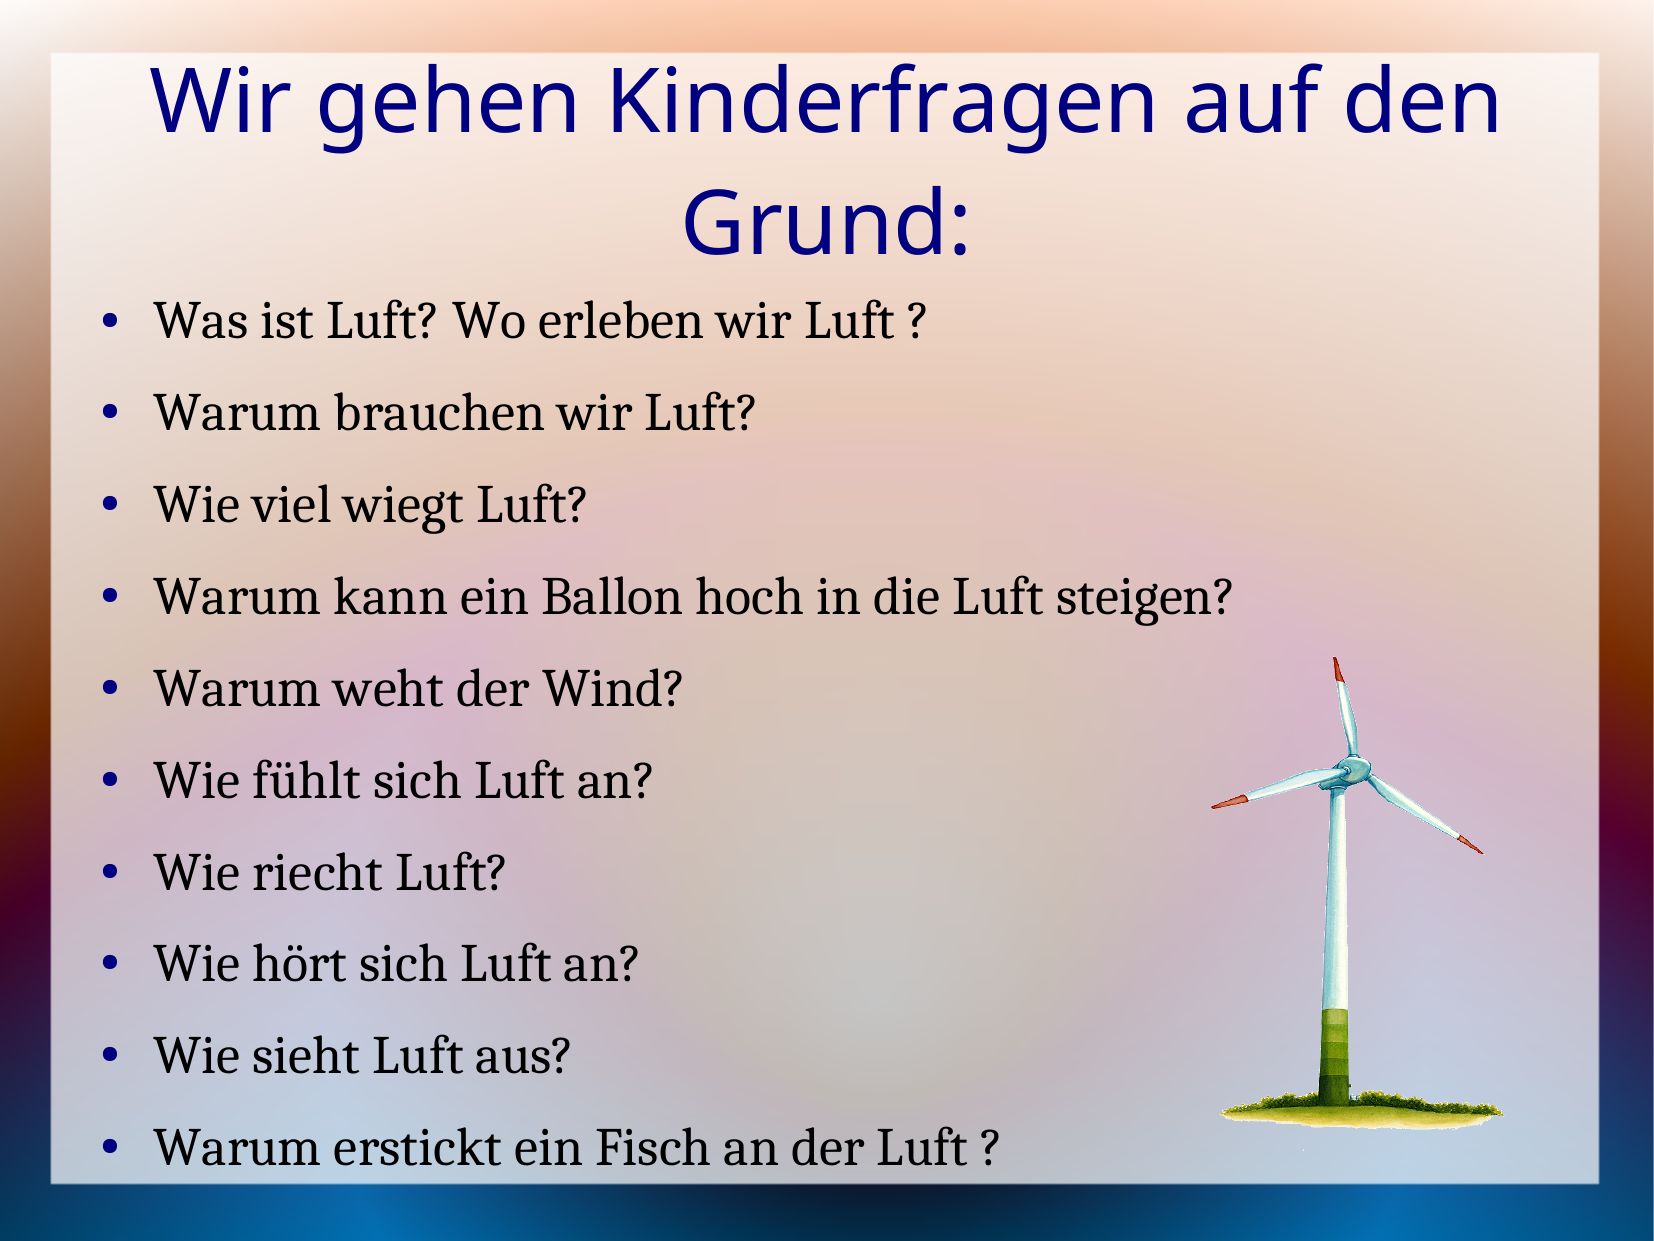

# Wir gehen Kinderfragen auf den Grund:
Was ist Luft? Wo erleben wir Luft ?
Warum brauchen wir Luft?
Wie viel wiegt Luft?
Warum kann ein Ballon hoch in die Luft steigen?
Warum weht der Wind?
Wie fühlt sich Luft an?
Wie riecht Luft?
Wie hört sich Luft an?
Wie sieht Luft aus?
Warum erstickt ein Fisch an der Luft ?